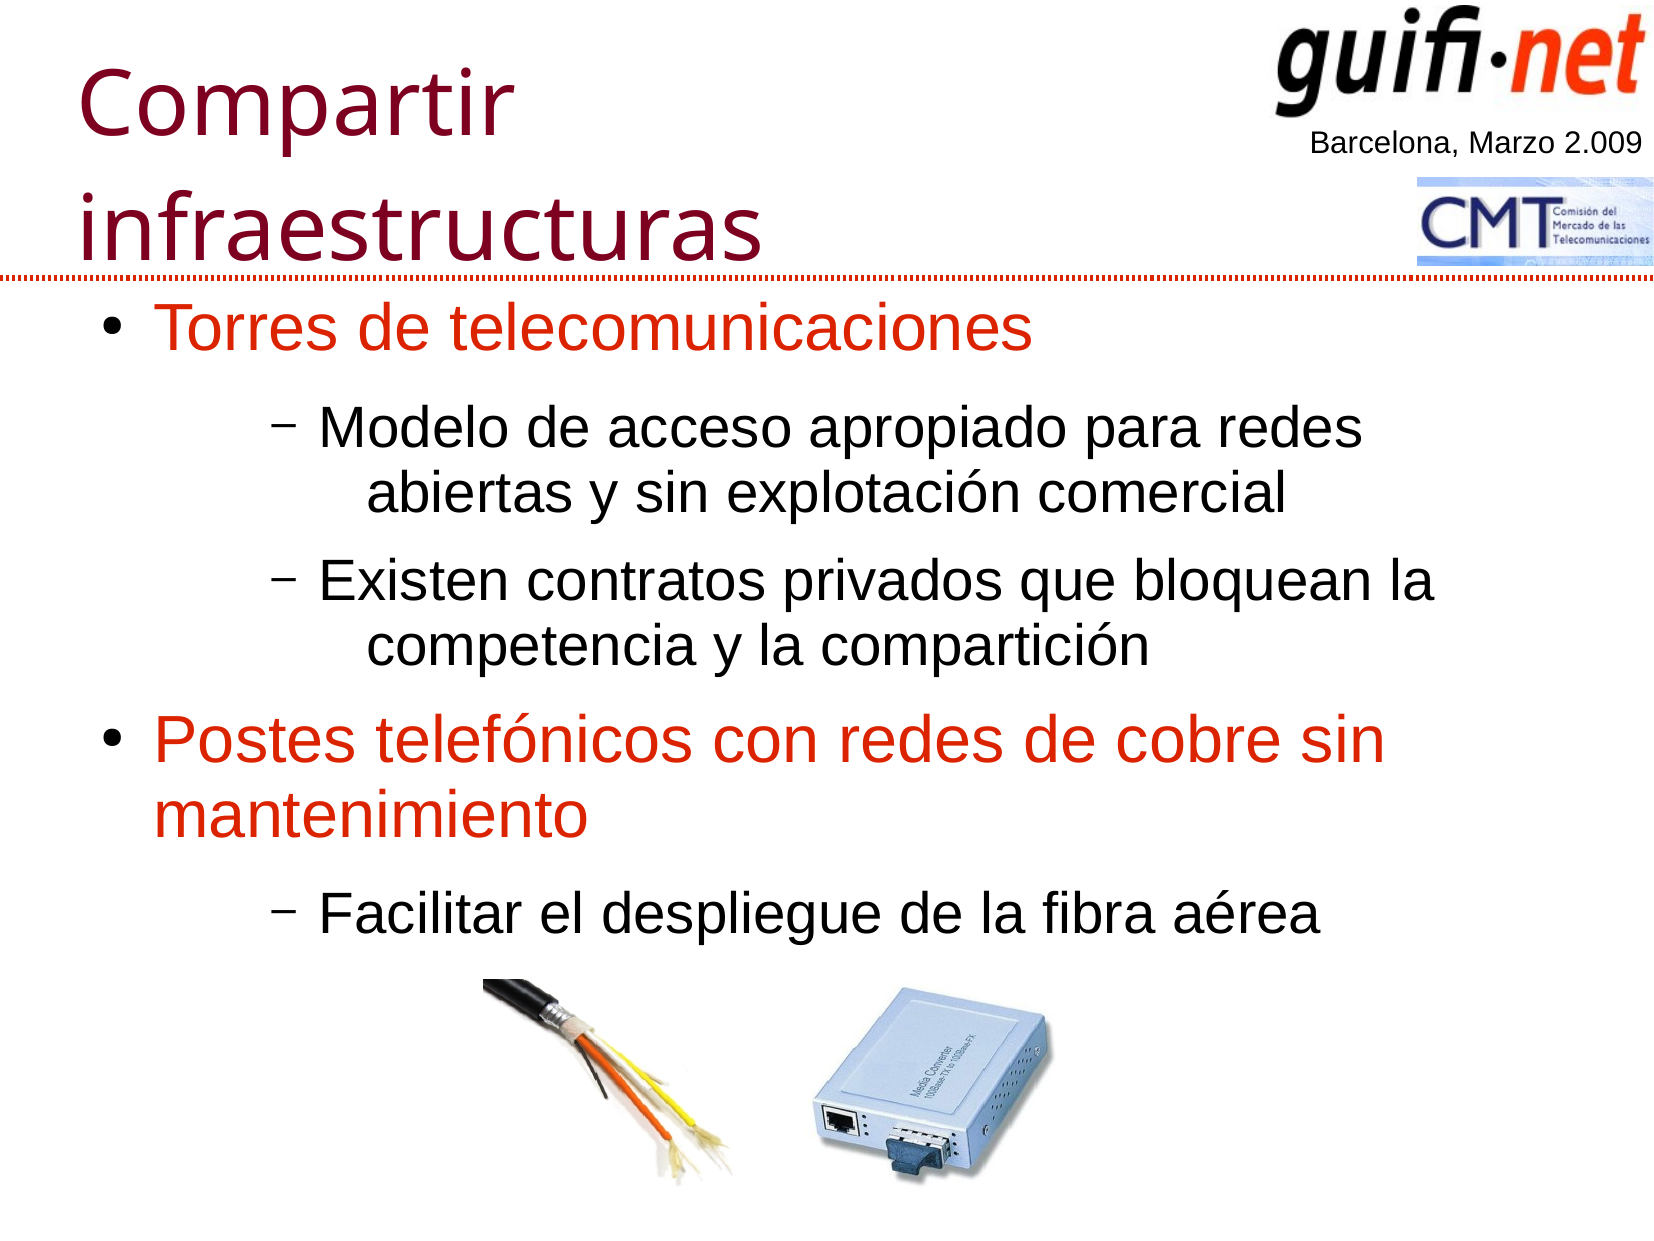

# Compartir infraestructuras
Torres de telecomunicaciones
Modelo de acceso apropiado para redes abiertas y sin explotación comercial
Existen contratos privados que bloquean la competencia y la compartición
Postes telefónicos con redes de cobre sin mantenimiento
Facilitar el despliegue de la fibra aérea